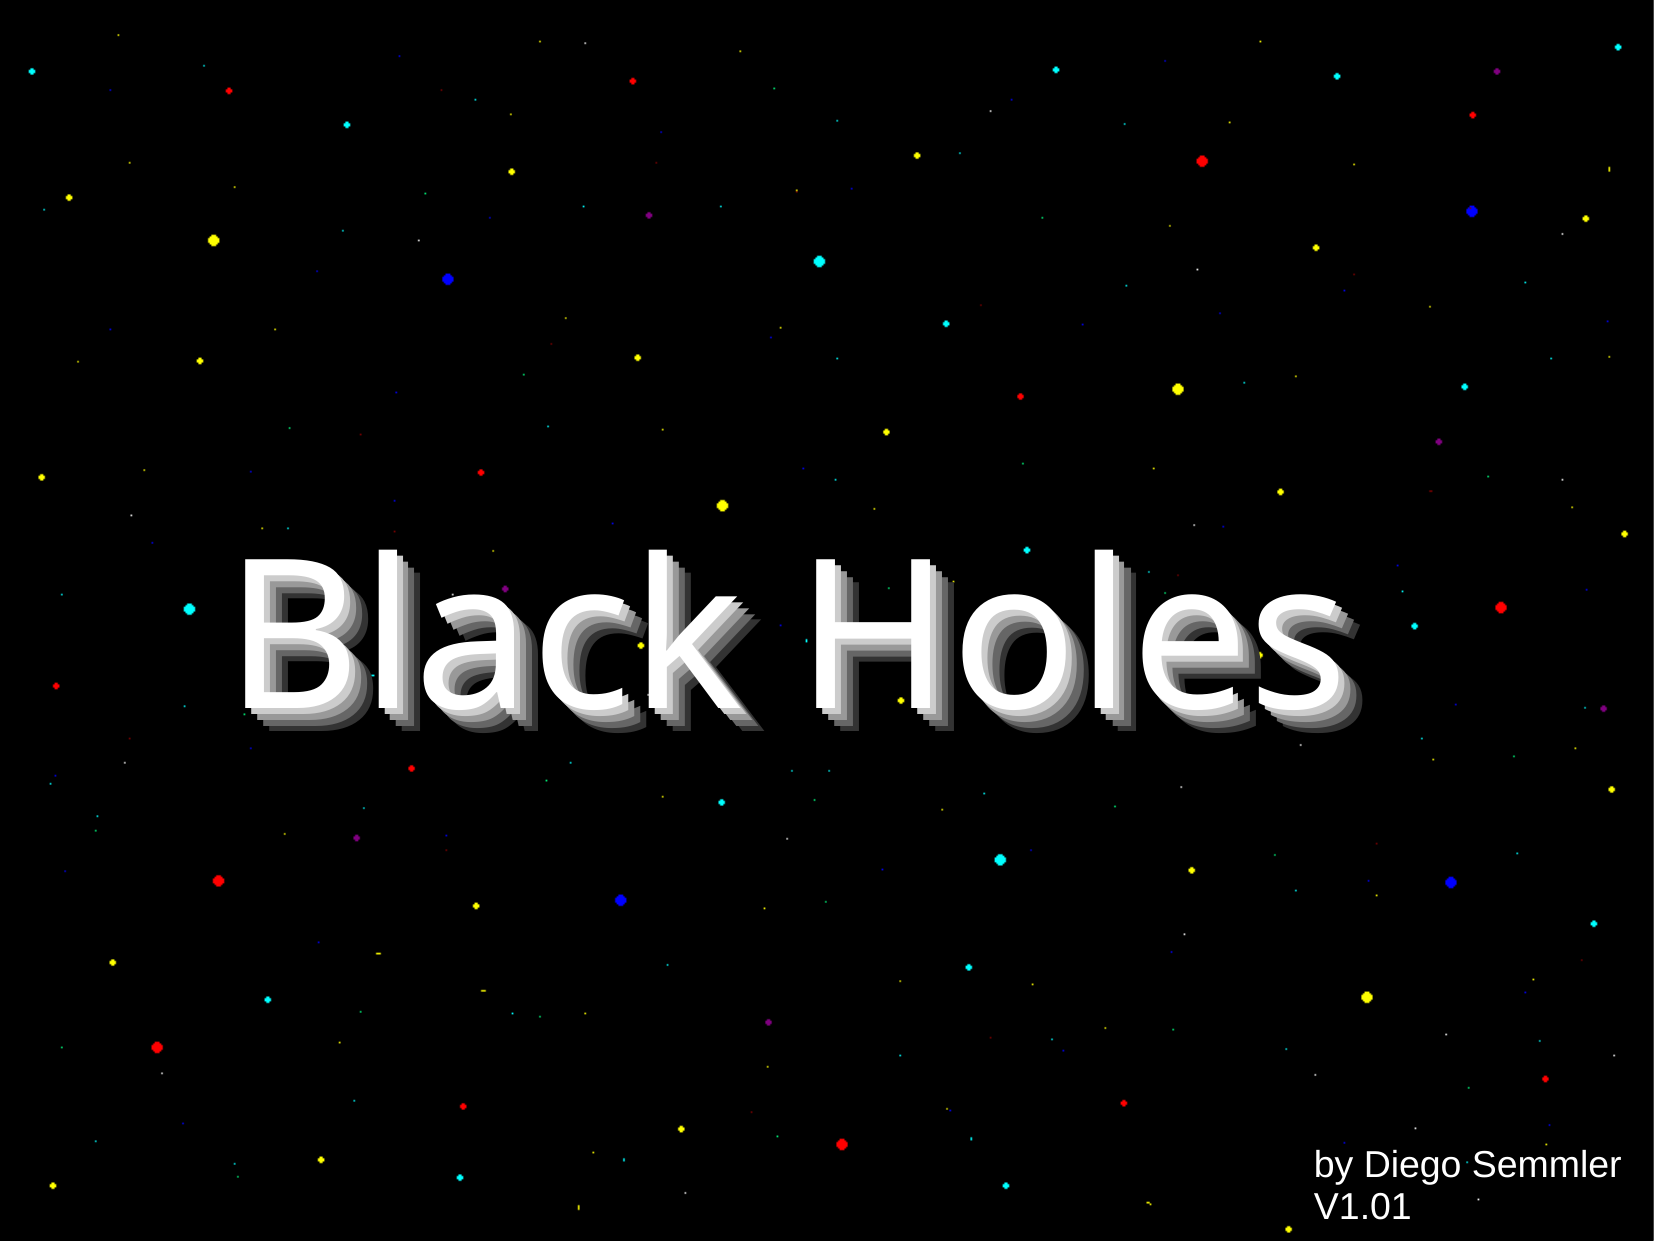

Black Holes
Black Holes
Black Holes
Black Holes
Black Holes
by Diego Semmler V1.01